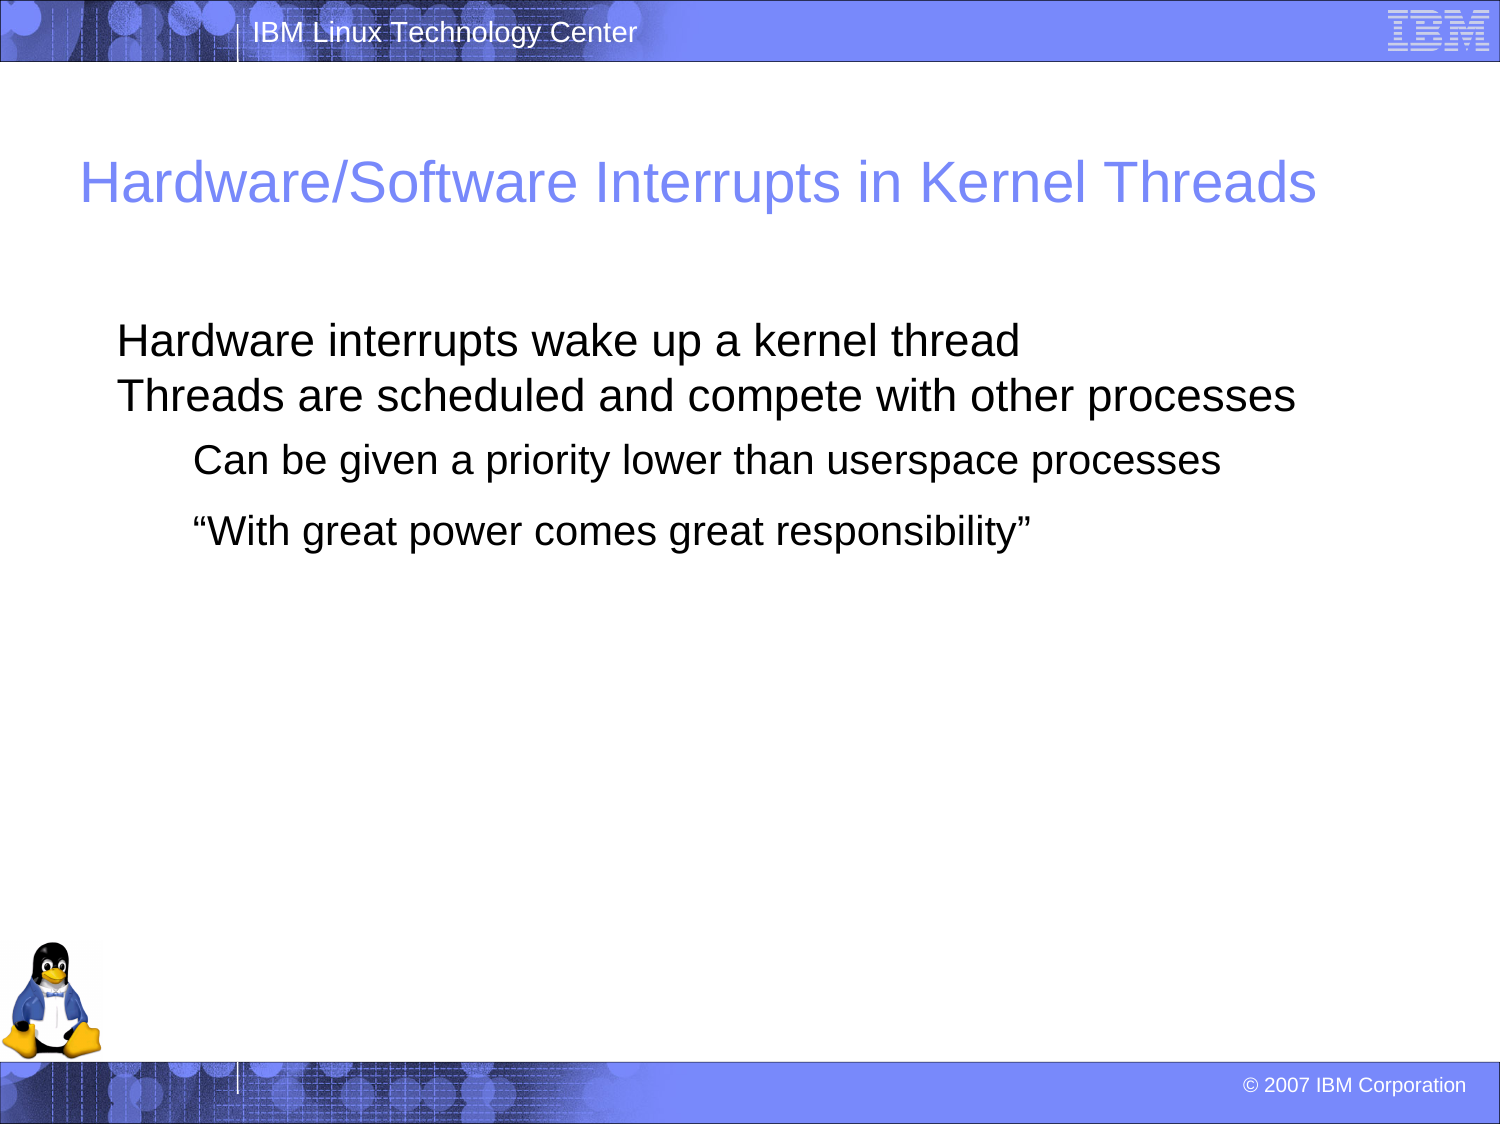

# Hardware/Software Interrupts in Kernel Threads
Hardware interrupts wake up a kernel thread
Threads are scheduled and compete with other processes
Can be given a priority lower than userspace processes
“With great power comes great responsibility”